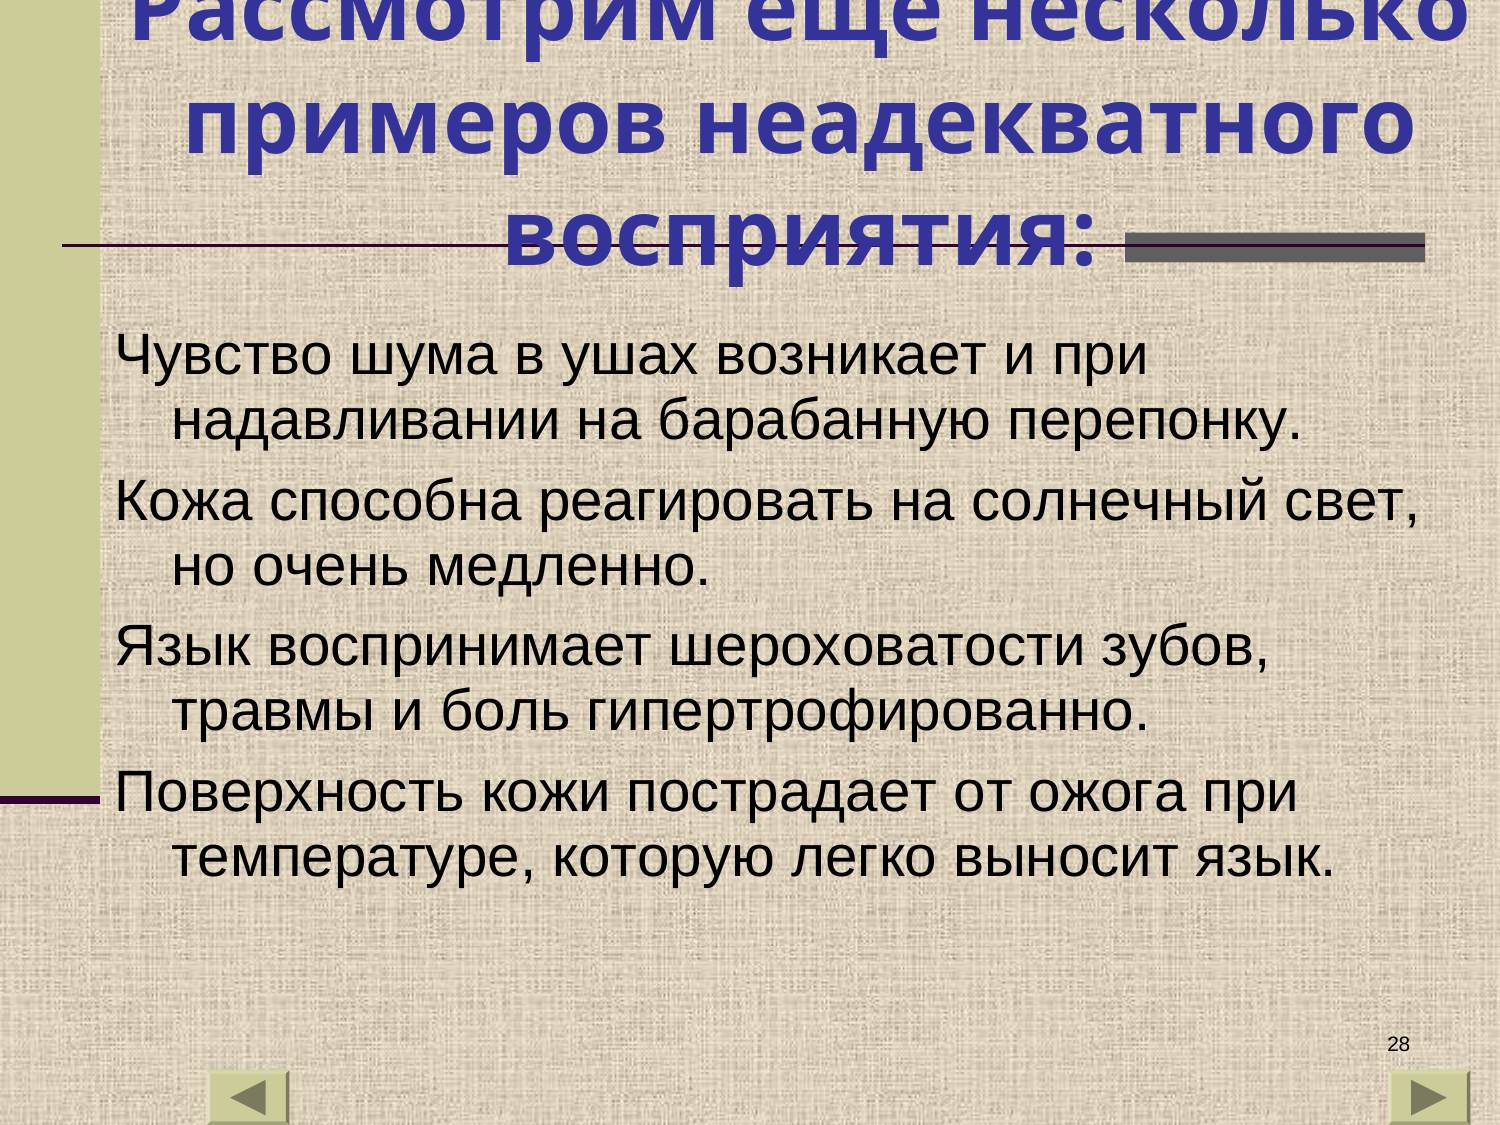

# Рассмотрим еще несколько примеров неадекватного восприятия:
Чувство шума в ушах возникает и при надавливании на барабанную перепонку.
Кожа способна реагировать на солнечный свет, но очень медленно.
Язык воспринимает шероховатости зубов, травмы и боль гипертрофированно.
Поверхность кожи пострадает от ожога при температуре, которую легко выносит язык.
28